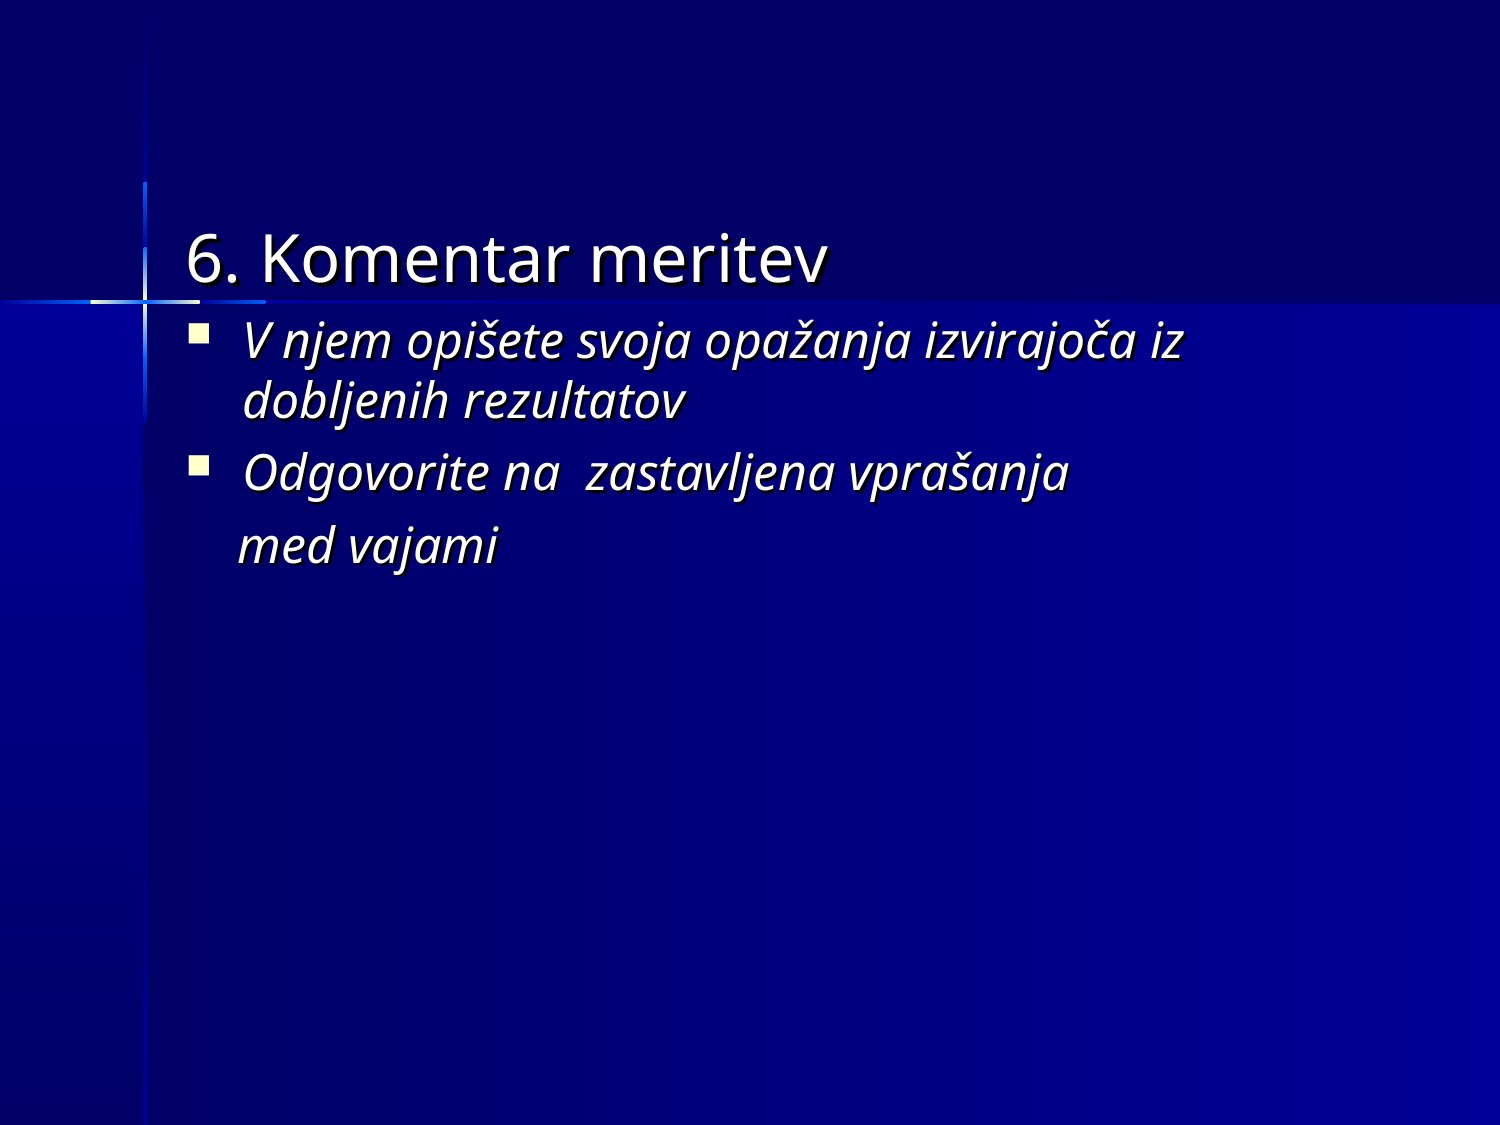

# 6. Komentar meritev
V njem opišete svoja opažanja izvirajoča iz dobljenih rezultatov
Odgovorite na zastavljena vprašanja
 med vajami